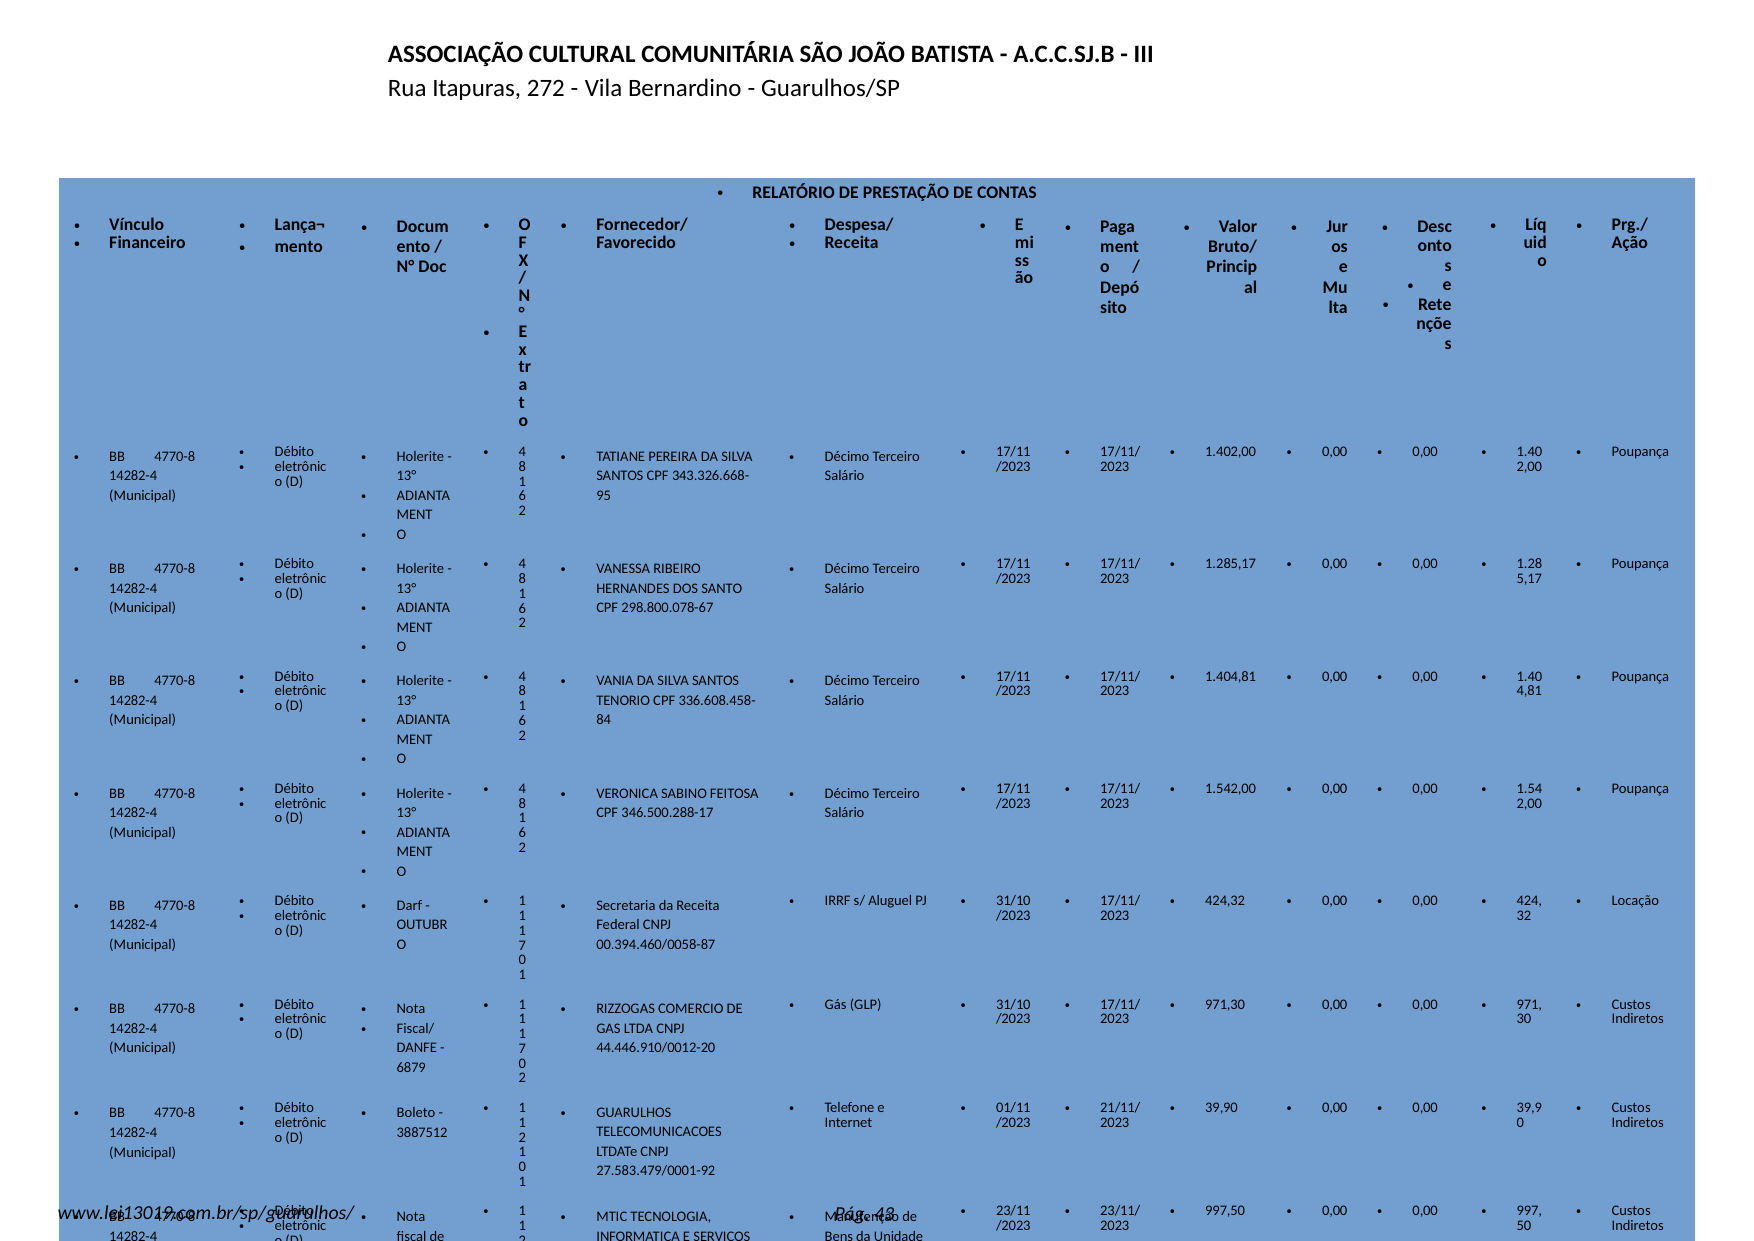

ASSOCIAÇÃO CULTURAL COMUNITÁRIA SÃO JOÃO BATISTA - A.C.C.SJ.B - III
Rua Itapuras, 272 - Vila Bernardino - Guarulhos/SP
| RELATÓRIO DE PRESTAÇÃO DE CONTAS | | | | | | | | | | | | |
| --- | --- | --- | --- | --- | --- | --- | --- | --- | --- | --- | --- | --- |
| Vínculo Financeiro | Lança¬ mento | Documento / N° Doc | OFX/N° Extrato | Fornecedor/ Favorecido | Despesa/ Receita | Emissão | Pagamento / Depósito | Valor Bruto/ Principal | Juros e Multa | Descontos e Retenções | Líquido | Prg./Ação |
| BB 4770-8 14282-4 (Municipal) | Débito eletrônico (D) | Holerite - 13° ADIANTAMENT O | 48162 | TATIANE PEREIRA DA SILVA SANTOS CPF 343.326.668-95 | Décimo Terceiro Salário | 17/11/2023 | 17/11/2023 | 1.402,00 | 0,00 | 0,00 | 1.402,00 | Poupança |
| BB 4770-8 14282-4 (Municipal) | Débito eletrônico (D) | Holerite - 13° ADIANTAMENT O | 48162 | VANESSA RIBEIRO HERNANDES DOS SANTO CPF 298.800.078-67 | Décimo Terceiro Salário | 17/11/2023 | 17/11/2023 | 1.285,17 | 0,00 | 0,00 | 1.285,17 | Poupança |
| BB 4770-8 14282-4 (Municipal) | Débito eletrônico (D) | Holerite - 13° ADIANTAMENT O | 48162 | VANIA DA SILVA SANTOS TENORIO CPF 336.608.458-84 | Décimo Terceiro Salário | 17/11/2023 | 17/11/2023 | 1.404,81 | 0,00 | 0,00 | 1.404,81 | Poupança |
| BB 4770-8 14282-4 (Municipal) | Débito eletrônico (D) | Holerite - 13° ADIANTAMENT O | 48162 | VERONICA SABINO FEITOSA CPF 346.500.288-17 | Décimo Terceiro Salário | 17/11/2023 | 17/11/2023 | 1.542,00 | 0,00 | 0,00 | 1.542,00 | Poupança |
| BB 4770-8 14282-4 (Municipal) | Débito eletrônico (D) | Darf -OUTUBRO | 111701 | Secretaria da Receita Federal CNPJ 00.394.460/0058-87 | IRRF s/ Aluguel PJ | 31/10/2023 | 17/11/2023 | 424,32 | 0,00 | 0,00 | 424,32 | Locação |
| BB 4770-8 14282-4 (Municipal) | Débito eletrônico (D) | Nota Fiscal/DANFE -6879 | 111702 | RIZZOGAS COMERCIO DE GAS LTDA CNPJ 44.446.910/0012-20 | Gás (GLP) | 31/10/2023 | 17/11/2023 | 971,30 | 0,00 | 0,00 | 971,30 | Custos Indiretos |
| BB 4770-8 14282-4 (Municipal) | Débito eletrônico (D) | Boleto -3887512 | 112101 | GUARULHOS TELECOMUNICACOES LTDATe CNPJ 27.583.479/0001-92 | Telefone e Internet | 01/11/2023 | 21/11/2023 | 39,90 | 0,00 | 0,00 | 39,90 | Custos Indiretos |
| BB 4770-8 14282-4 (Municipal) | Débito eletrônico (D) | Nota fiscal de serviços - 664 | 112301 | MTIC TECNOLOGIA, INFORMATICA E SERVICOS LTDA CNPJ 01.630.639/0001-13 | Manutenção de Bens da Unidade Escolar PJ | 23/11/2023 | 23/11/2023 | 997,50 | 0,00 | 0,00 | 997,50 | Custos Indiretos |
| BB 4770-8 14282-4 (Municipal) | Débito eletrônico (D) | Guia outras -11/12 | 112302 | Prefeitura de Guarulhos CNPJ 46.319.000/0001-50 | Imposto Predial e Territorial Urbano | 23/11/2023 | 23/11/2023 | 815,13 | 0,00 | 0,00 | 815,13 | Locação |
| BB 4770-8 14282-4 (Municipal) | Débito eletrônico (D) | Darf -OUTUBRO | 112303 | Secretaria da Receita Federal CNPJ 00.394.460/0058-87 | PIS s/ Salários | 31/10/2023 | 23/11/2023 | 594,83 | 0,00 | 0,00 | 594,83 | Recursos Humanos |
| BB 4770-8 14282-4 (Municipal) | Débito eletrônico (D) | Nota fiscal de serviços -3077 | 112901 | TALENT ASSESSORIA CONTABIL LTDA CNPJ 10.985.260/0001-17 | Assessoria Contábil Jurídica PJ | 27/11/2023 | 29/11/2023 | 2.352,00 | 0,00 | 0,00 | 2.352,00 | Custos Indiretos |
| BB 4770-8 14282-4 (Municipal) | Débito eletrônico (D) | Holerite -NOVEMBRO | 105651 | ANDREA DA SILVA SANTOS DE JESUS CPF 059.225.285-05 | Auxiliar de Limpeza (folha) | 30/11/2023 | 30/11/2023 | 1.394,40 | 0,00 | 0,00 | 1.394,40 | Recursos Humanos |
www.lei13019.com.br/sp/guarulhos/
Pág. 43